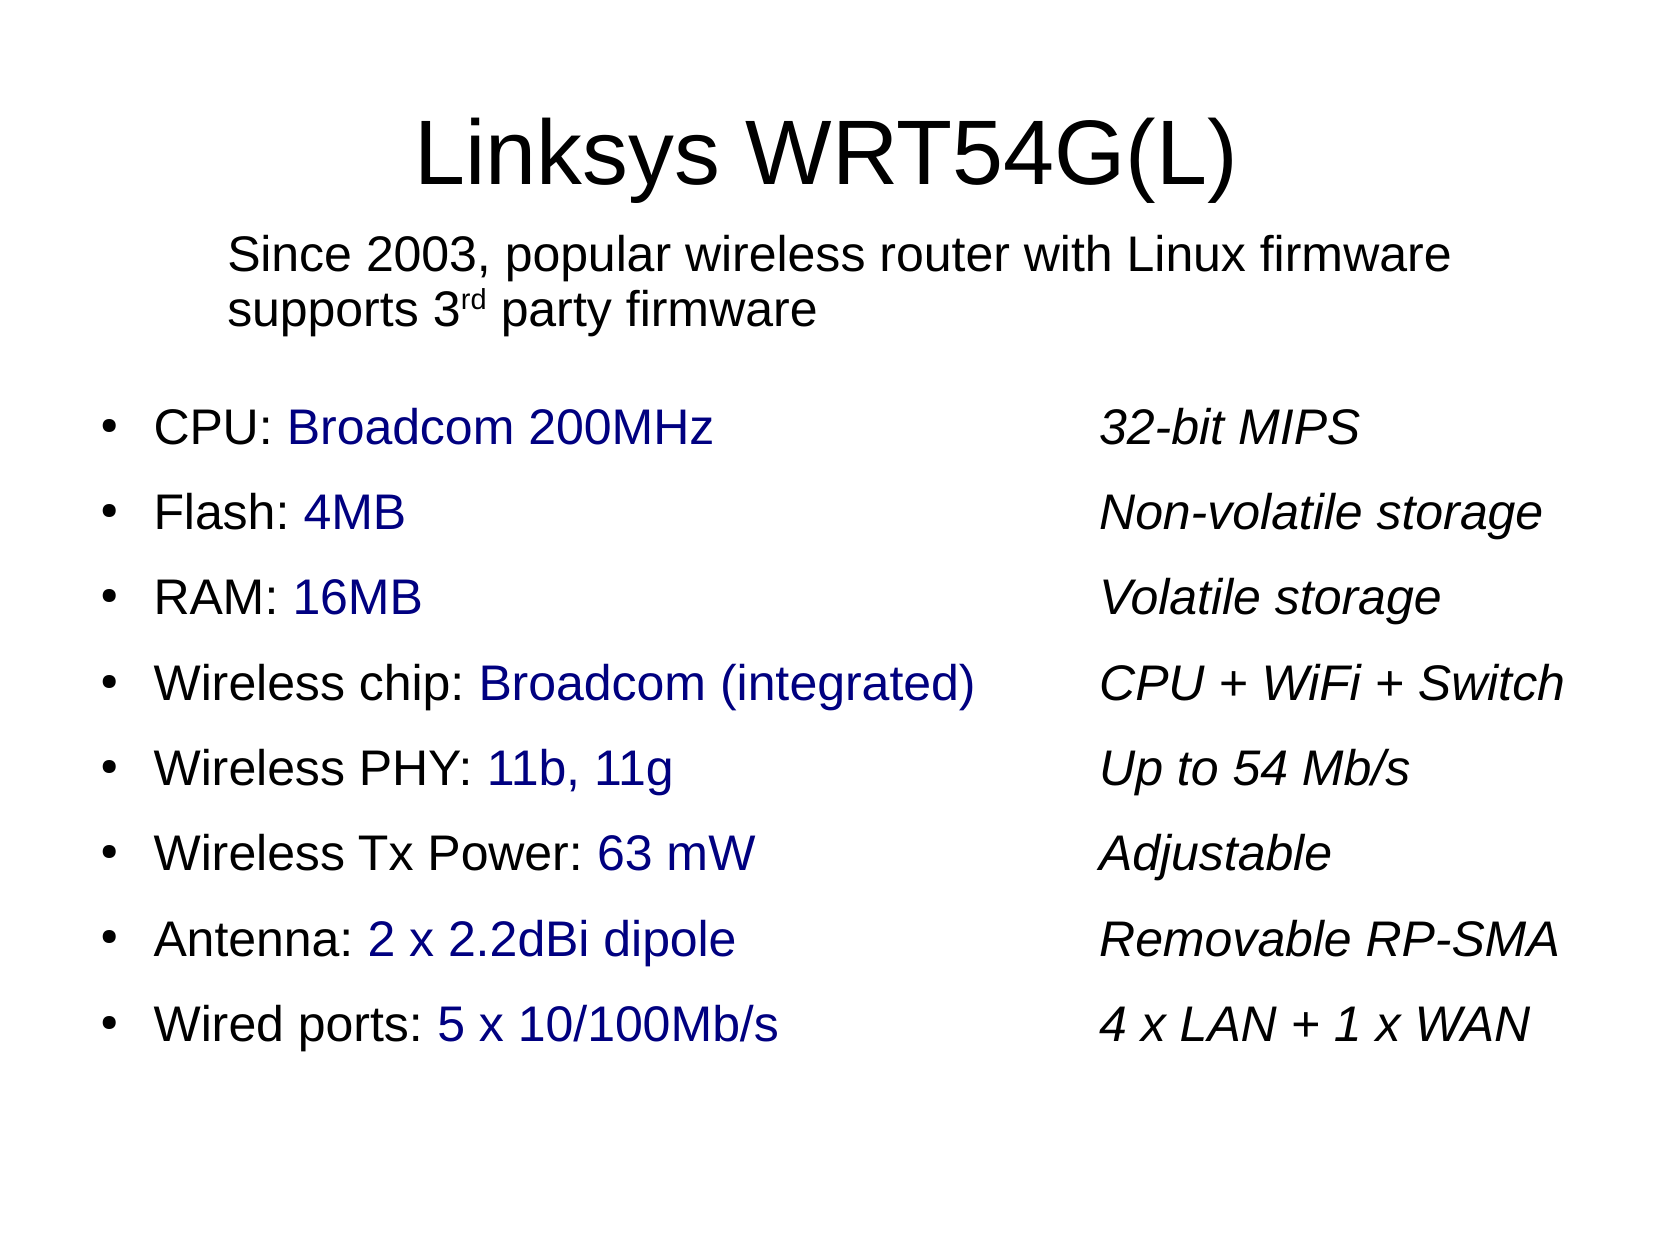

# Linksys WRT54G(L)
Since 2003, popular wireless router with Linux firmware
supports 3rd party firmware
CPU: Broadcom 200MHz
Flash: 4MB
RAM: 16MB
Wireless chip: Broadcom (integrated)
Wireless PHY: 11b, 11g
Wireless Tx Power: 63 mW
Antenna: 2 x 2.2dBi dipole
Wired ports: 5 x 10/100Mb/s
32-bit MIPS
Non-volatile storage
Volatile storage
CPU + WiFi + Switch
Up to 54 Mb/s
Adjustable
Removable RP-SMA
4 x LAN + 1 x WAN